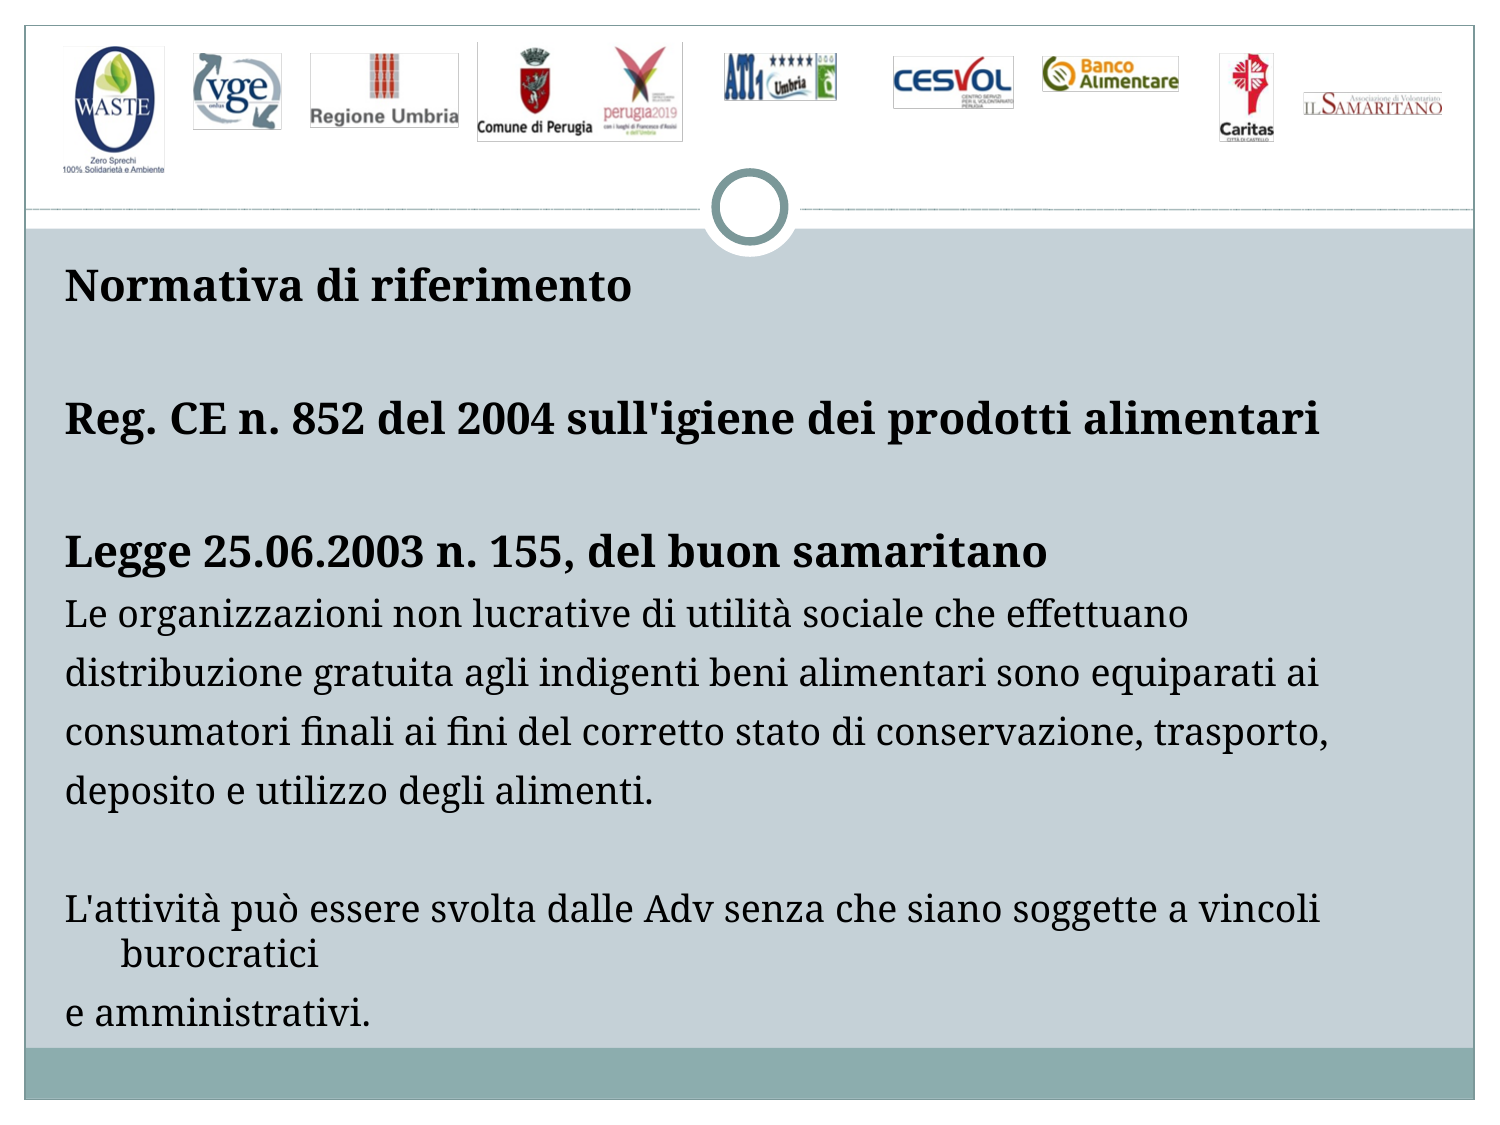

#
Normativa di riferimento
Reg. CE n. 852 del 2004 sull'igiene dei prodotti alimentari
Legge 25.06.2003 n. 155, del buon samaritano
Le organizzazioni non lucrative di utilità sociale che effettuano
distribuzione gratuita agli indigenti beni alimentari sono equiparati ai
consumatori finali ai fini del corretto stato di conservazione, trasporto,
deposito e utilizzo degli alimenti.
L'attività può essere svolta dalle Adv senza che siano soggette a vincoli burocratici
e amministrativi.